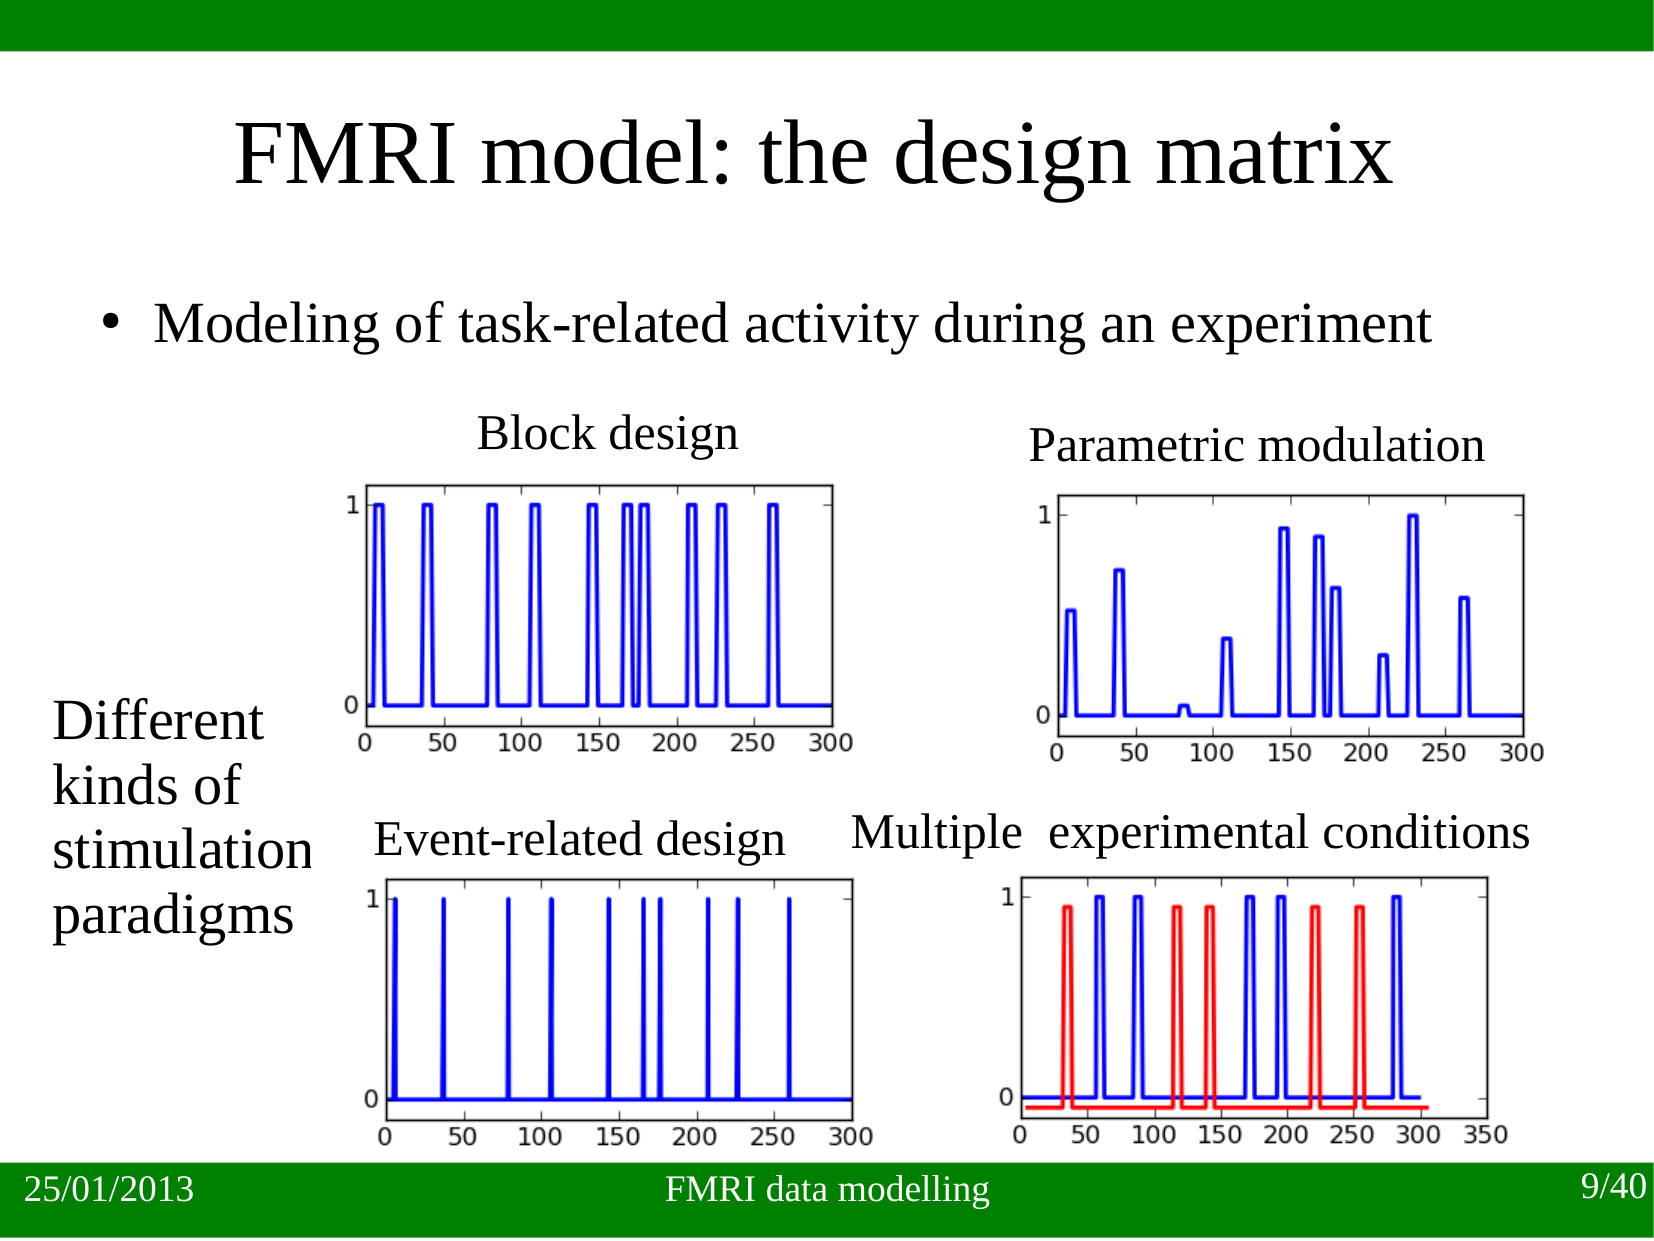

# FMRI model: the design matrix
Modeling of task-related activity during an experiment
Block design
Parametric modulation
Different kinds of stimulation
paradigms
Multiple experimental conditions
Event-related design
9